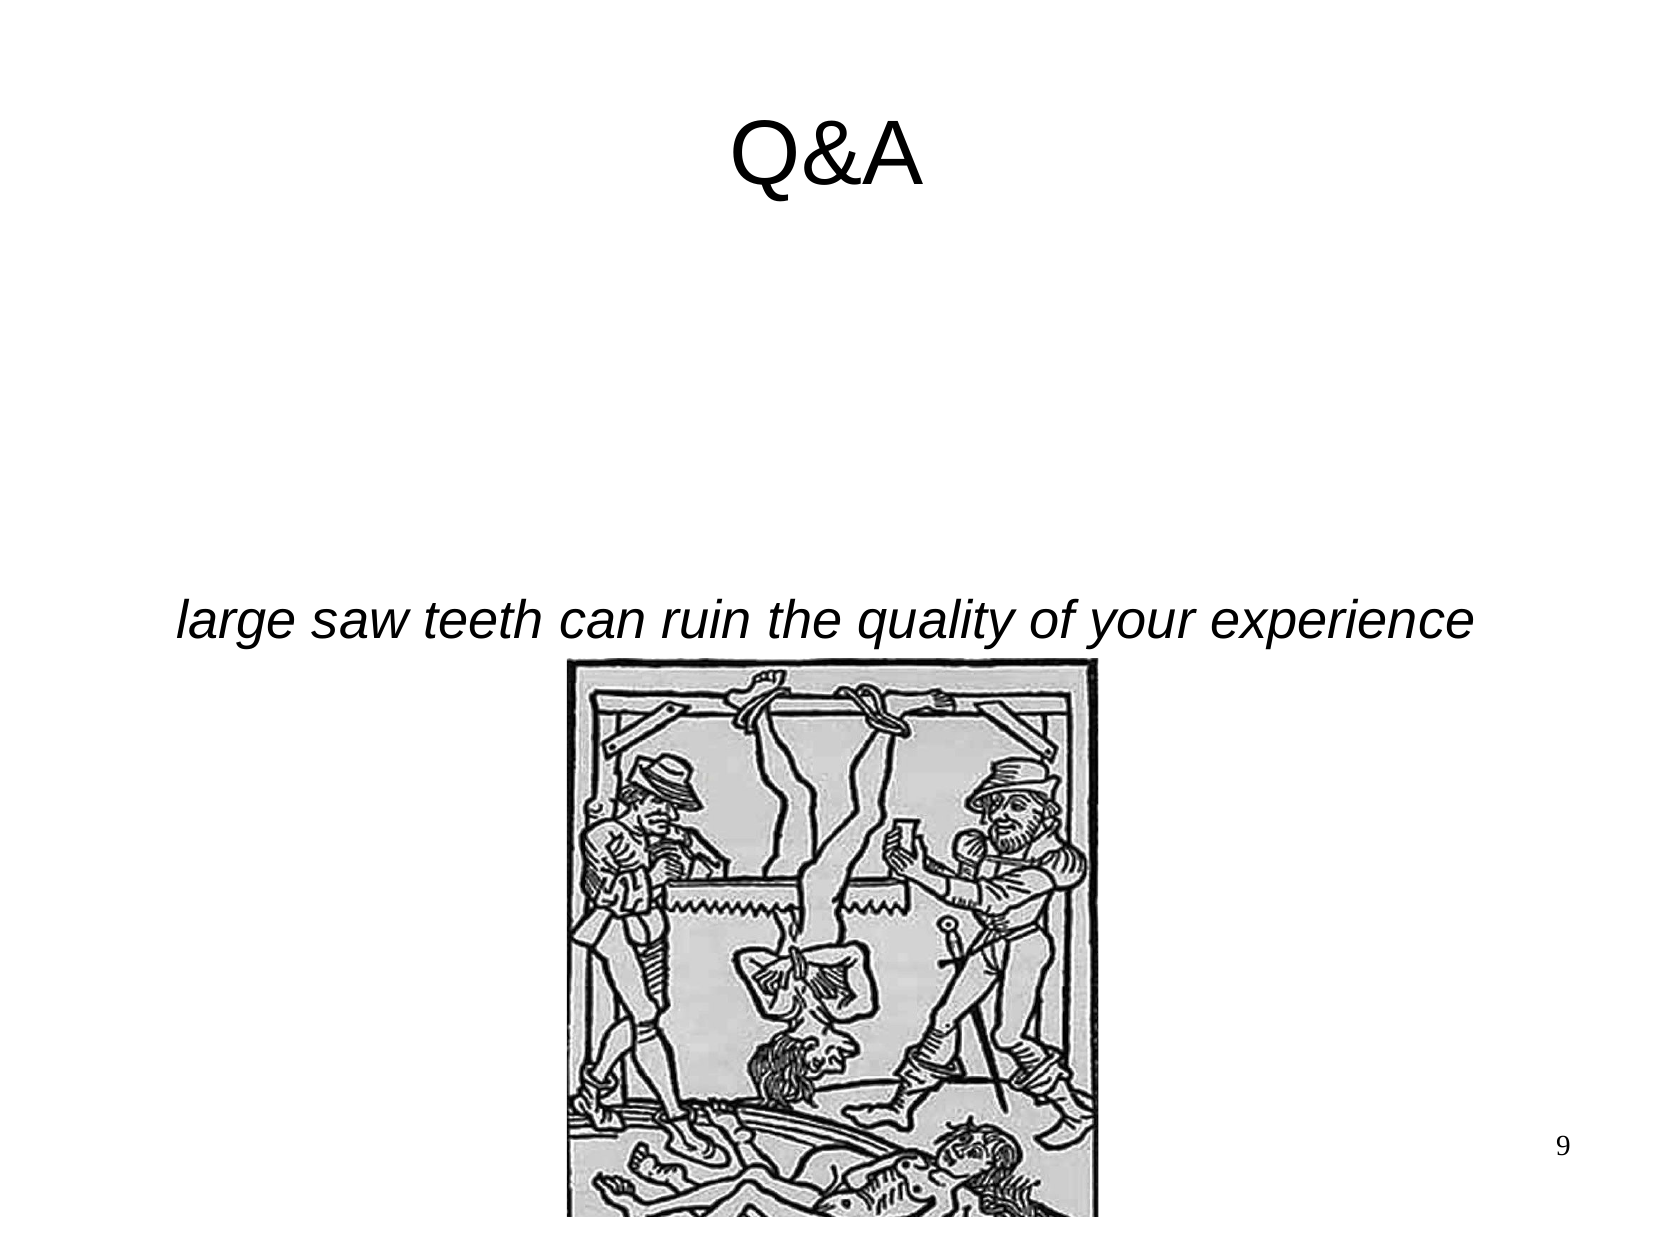

# Q&A
large saw teeth can ruin the quality of your experience
9